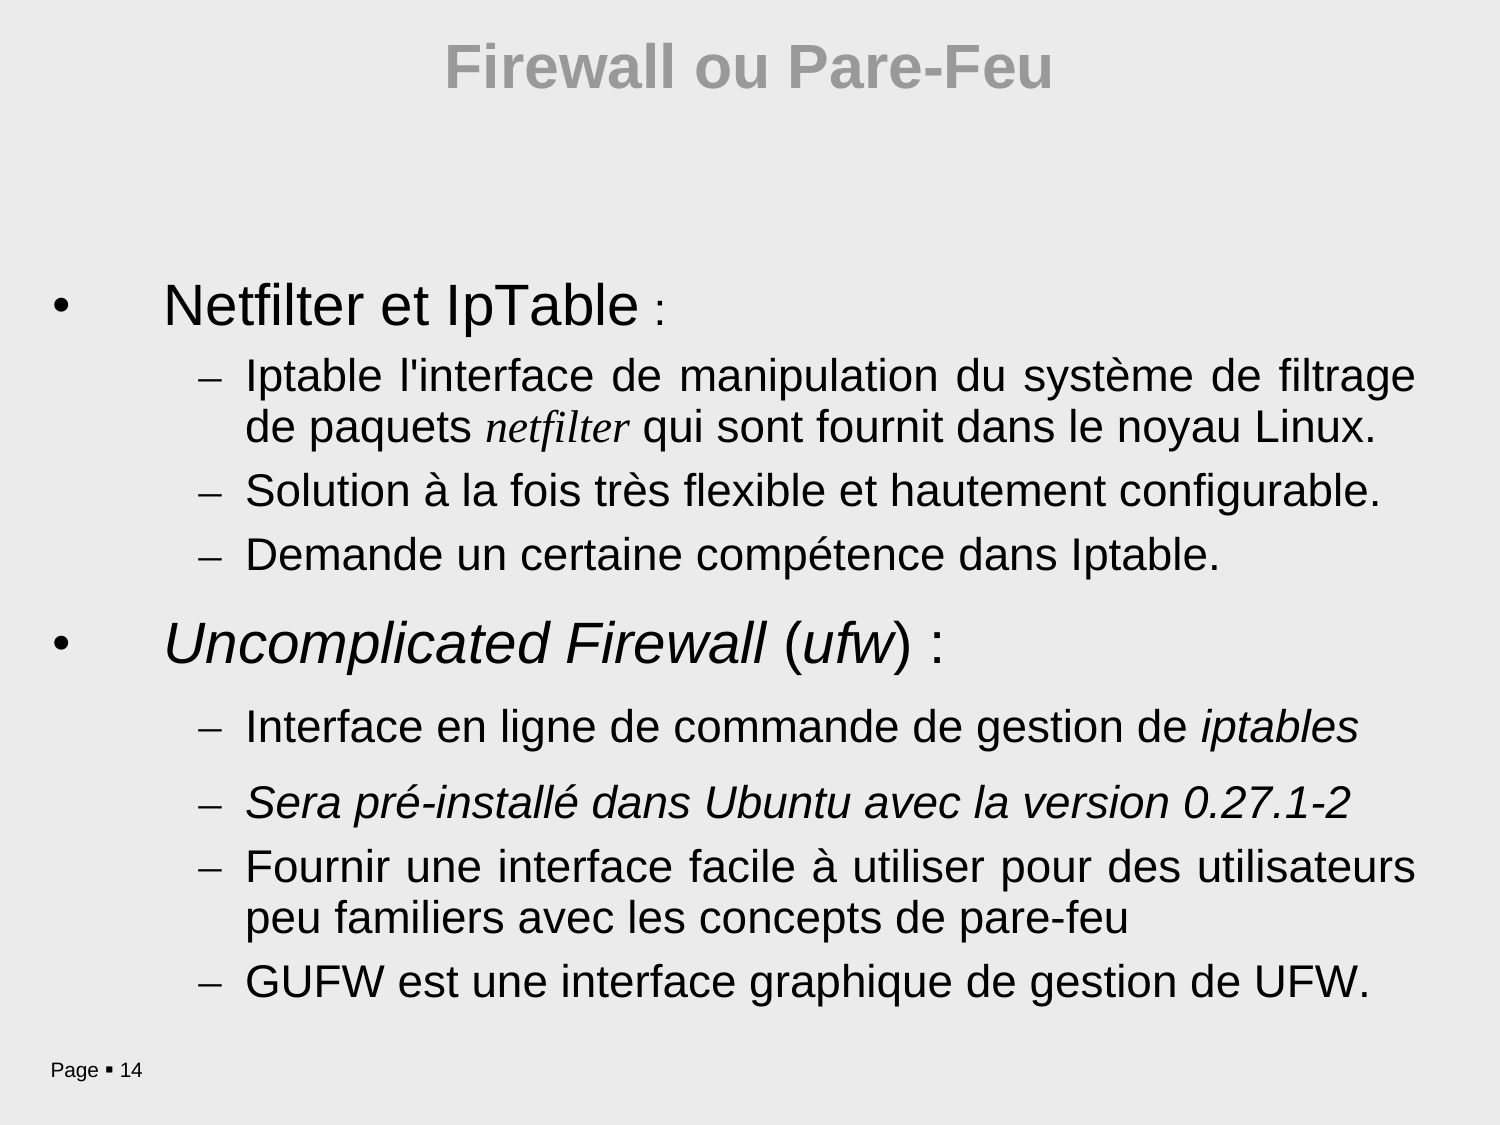

# Firewall ou Pare-Feu
Netfilter et IpTable :
Iptable l'interface de manipulation du système de filtrage de paquets netfilter qui sont fournit dans le noyau Linux.
Solution à la fois très flexible et hautement configurable.
Demande un certaine compétence dans Iptable.
Uncomplicated Firewall (ufw) :
Interface en ligne de commande de gestion de iptables
Sera pré-installé dans Ubuntu avec la version 0.27.1-2
Fournir une interface facile à utiliser pour des utilisateurs peu familiers avec les concepts de pare-feu
GUFW est une interface graphique de gestion de UFW.